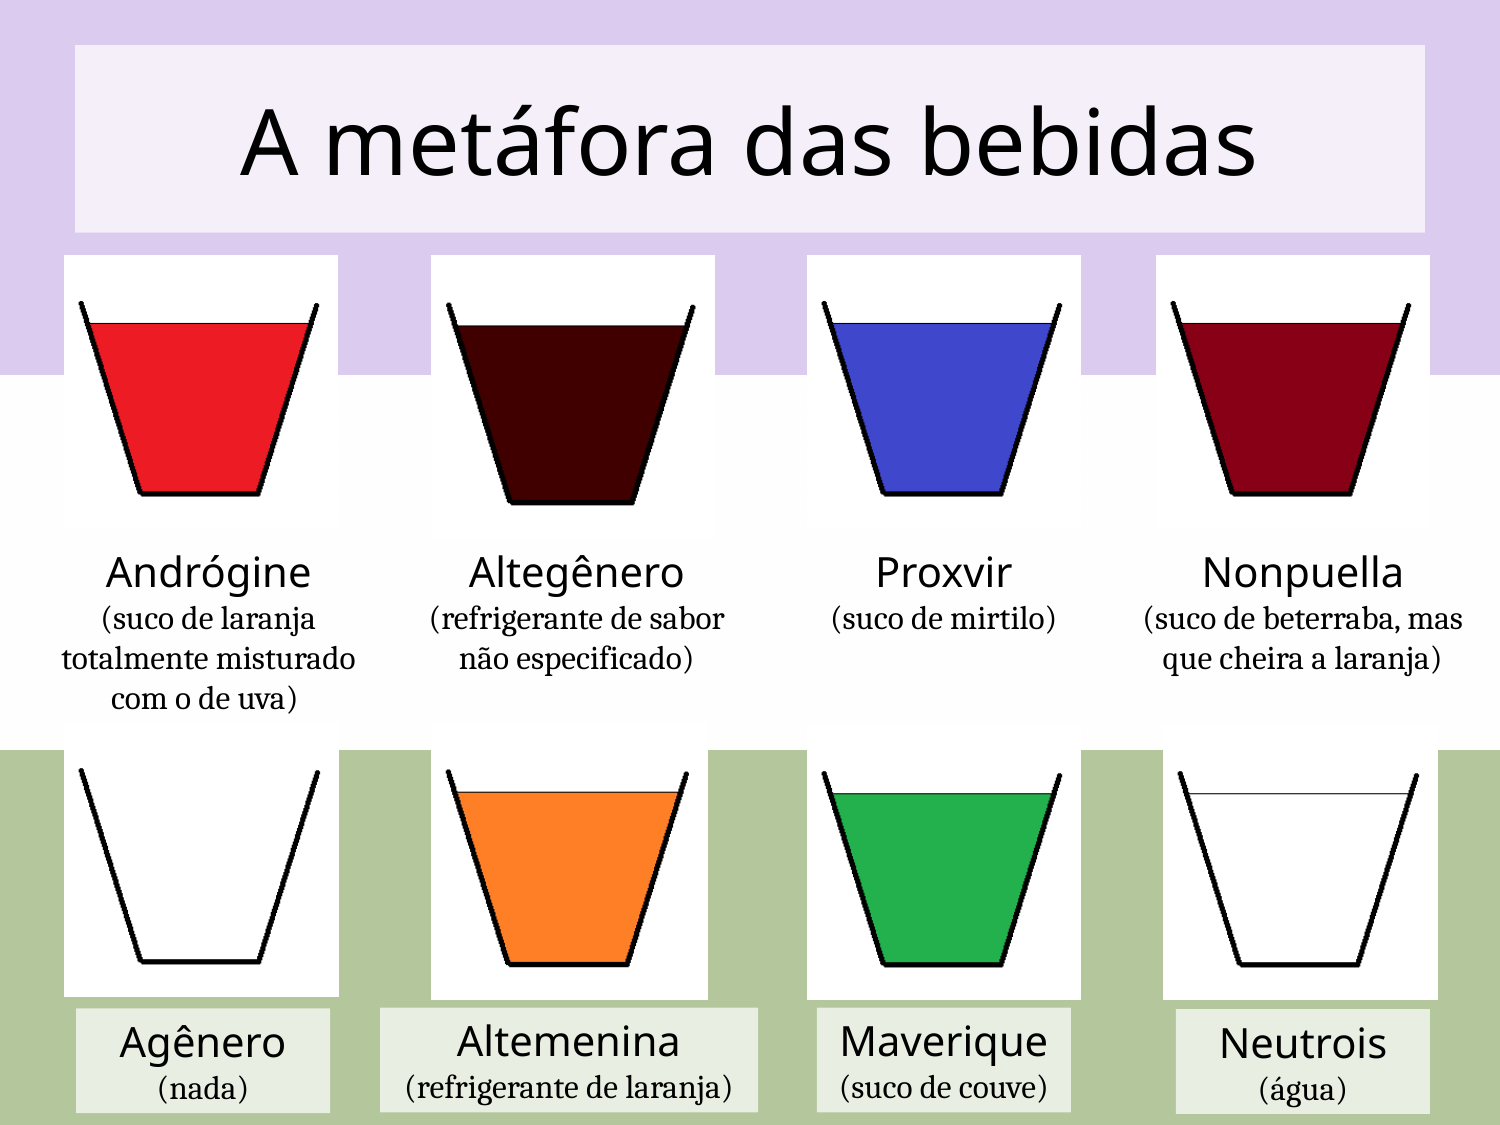

# A metáfora das bebidas
Andrógine
(suco de laranja totalmente misturado com o de uva)
Altegênero
(refrigerante de sabor não especificado)
Proxvir
(suco de mirtilo)
Nonpuella
(suco de beterraba, mas que cheira a laranja)
Altemenina
(refrigerante de laranja)
Maverique
(suco de couve)
Agênero
(nada)
Neutrois
(água)